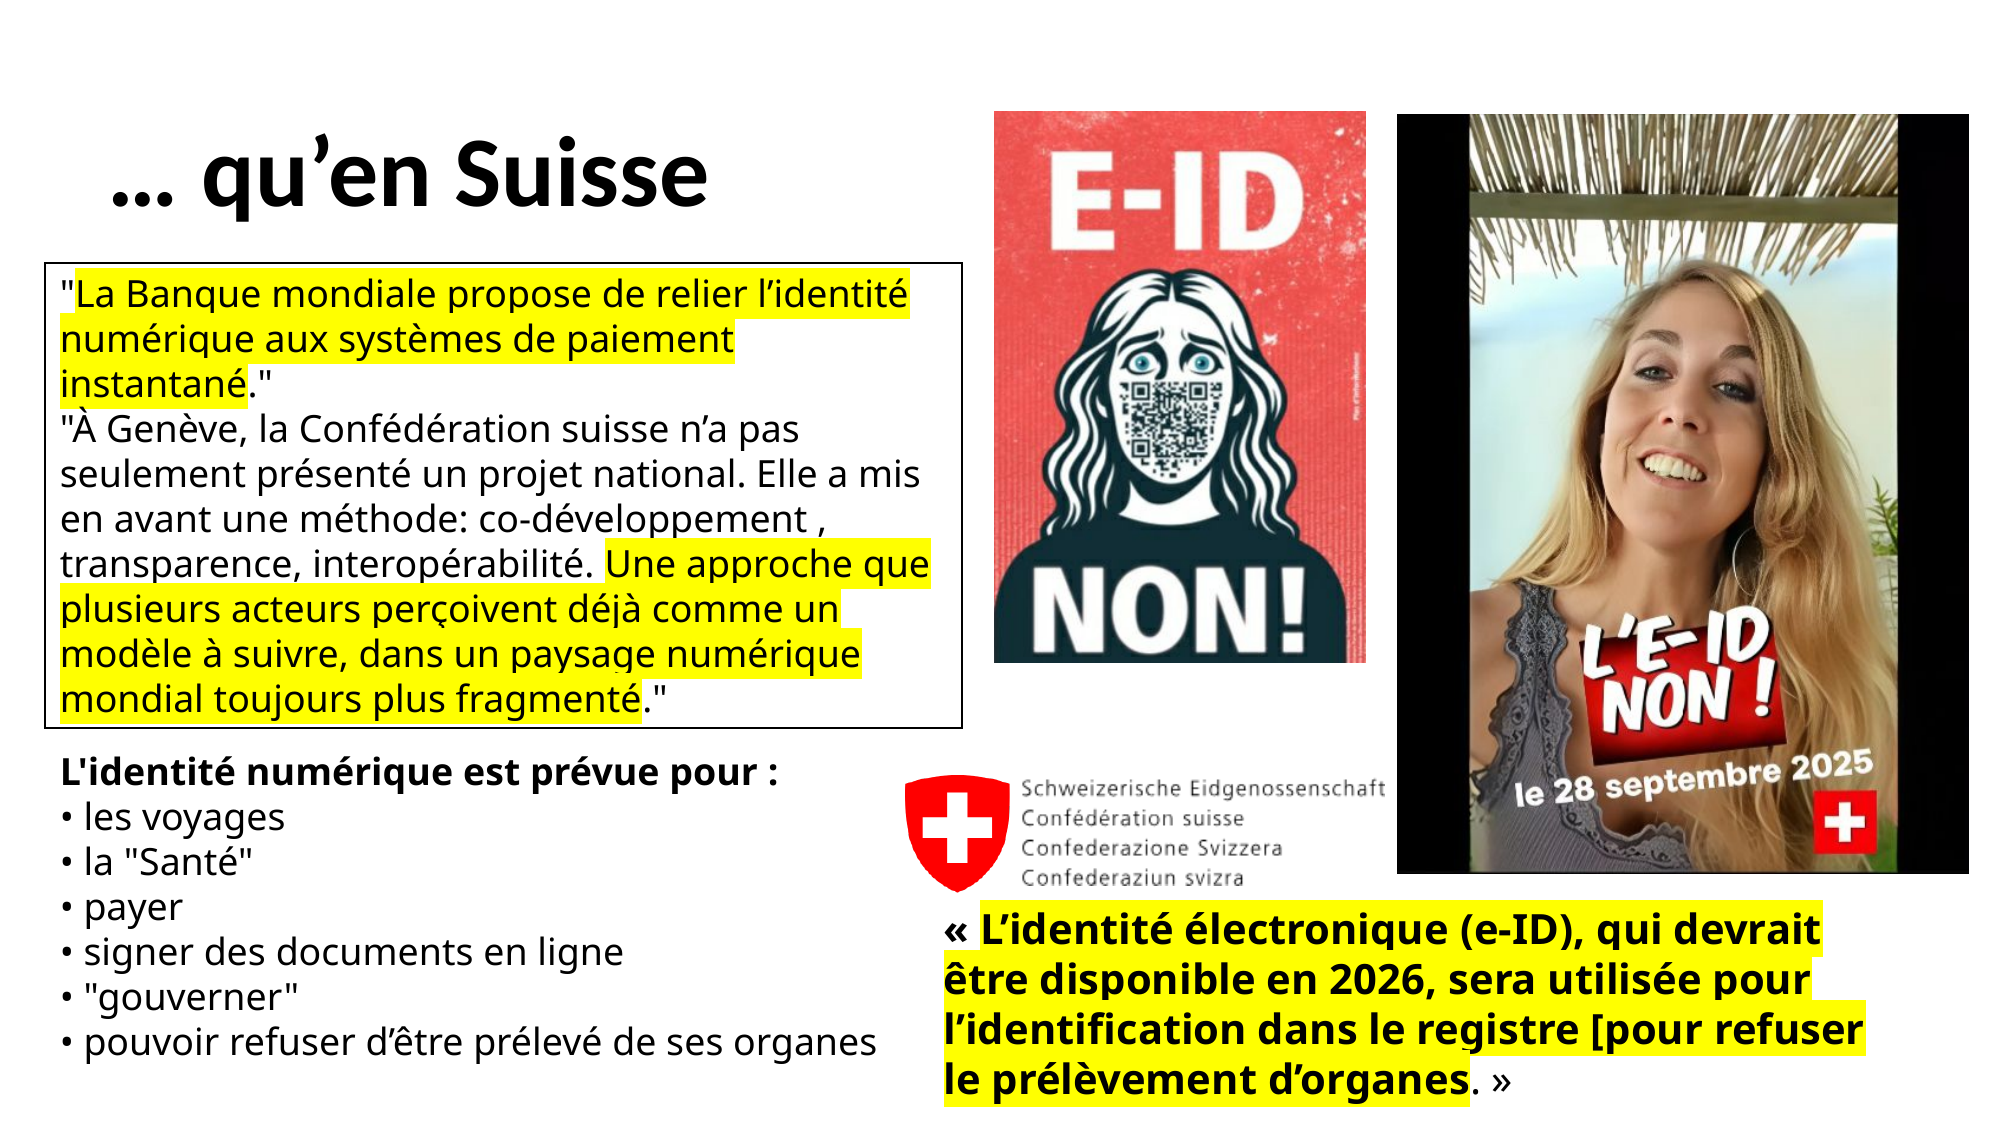

# … qu’en Suisse
"La Banque mondiale propose de relier l’identité numérique aux systèmes de paiement instantané."
"À Genève, la Confédération suisse n’a pas seulement présenté un projet national. Elle a mis en avant une méthode: co-développement , transparence, interopérabilité. Une approche que plusieurs acteurs perçoivent déjà comme un modèle à suivre, dans un paysage numérique mondial toujours plus fragmenté."
L'identité numérique est prévue pour :
• les voyages
• la "Santé"
• payer
• signer des documents en ligne
• "gouverner"
• pouvoir refuser d’être prélevé de ses organes
« L’identité électronique (e-ID), qui devrait être disponible en 2026, sera utilisée pour l’identification dans le registre [pour refuser le prélèvement d’organes. »